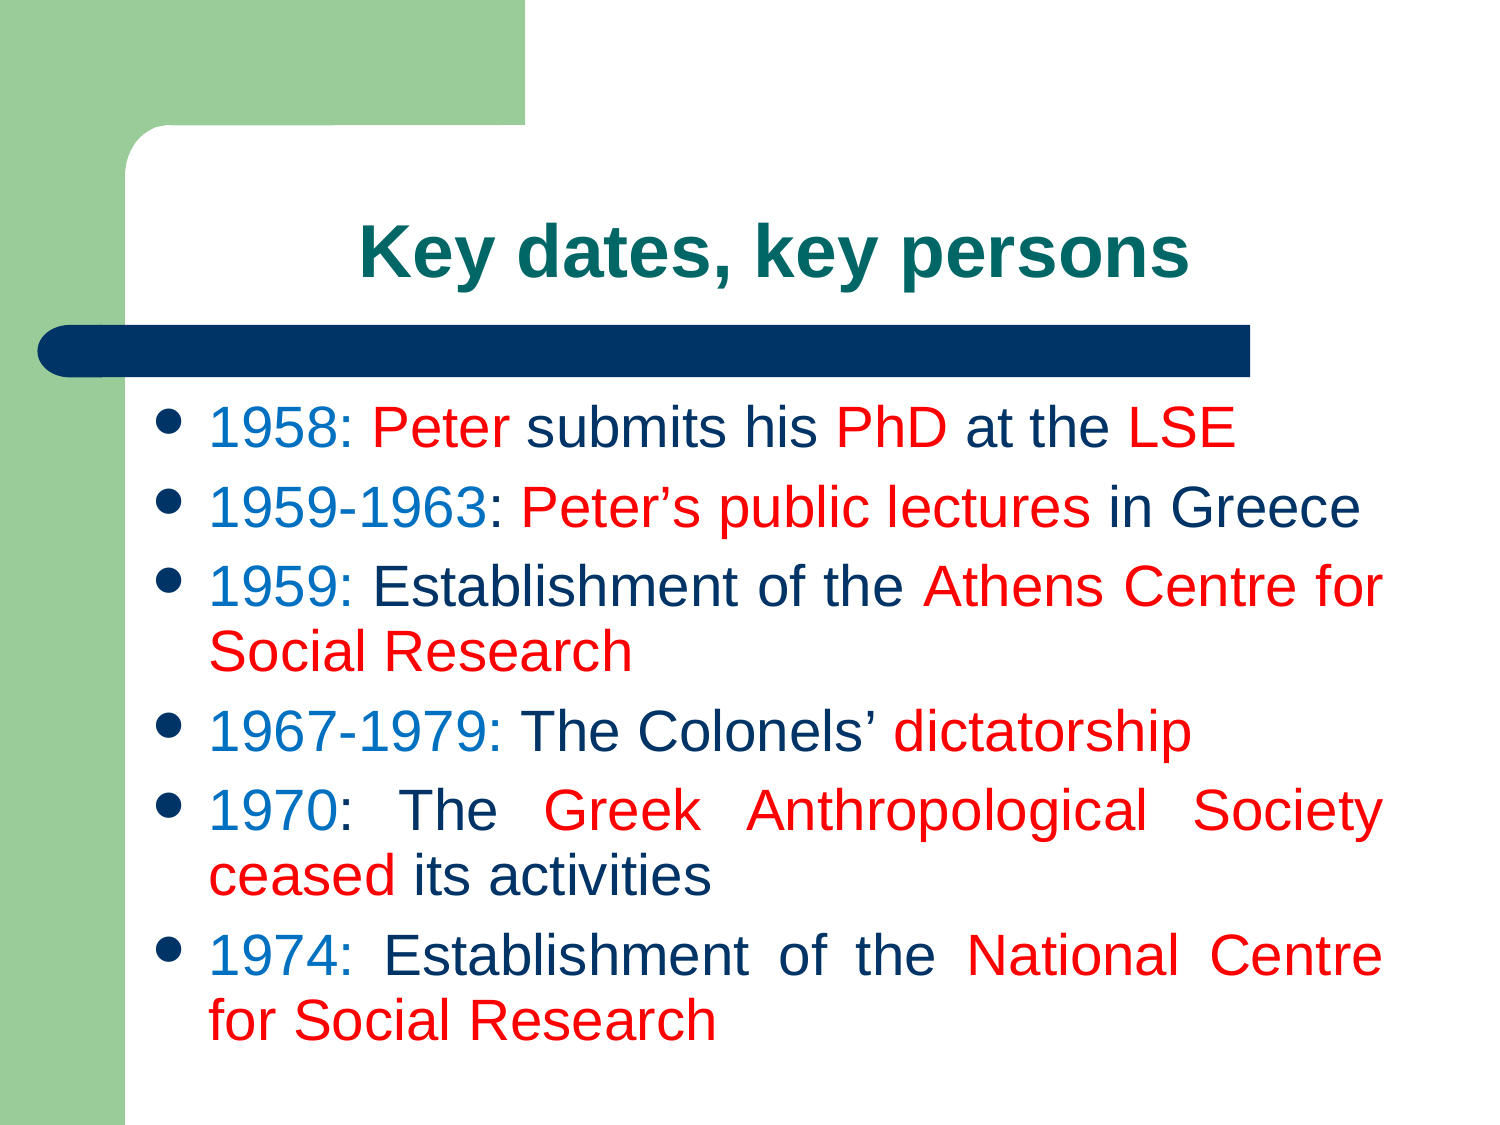

# Key dates, key persons
1958: Peter submits his PhD at the LSE
1959-1963: Peter’s public lectures in Greece
1959: Establishment of the Athens Centre for Social Research
1967-1979: The Colonels’ dictatorship
1970: The Greek Anthropological Society ceased its activities
1974: Establishment of the National Centre for Social Research